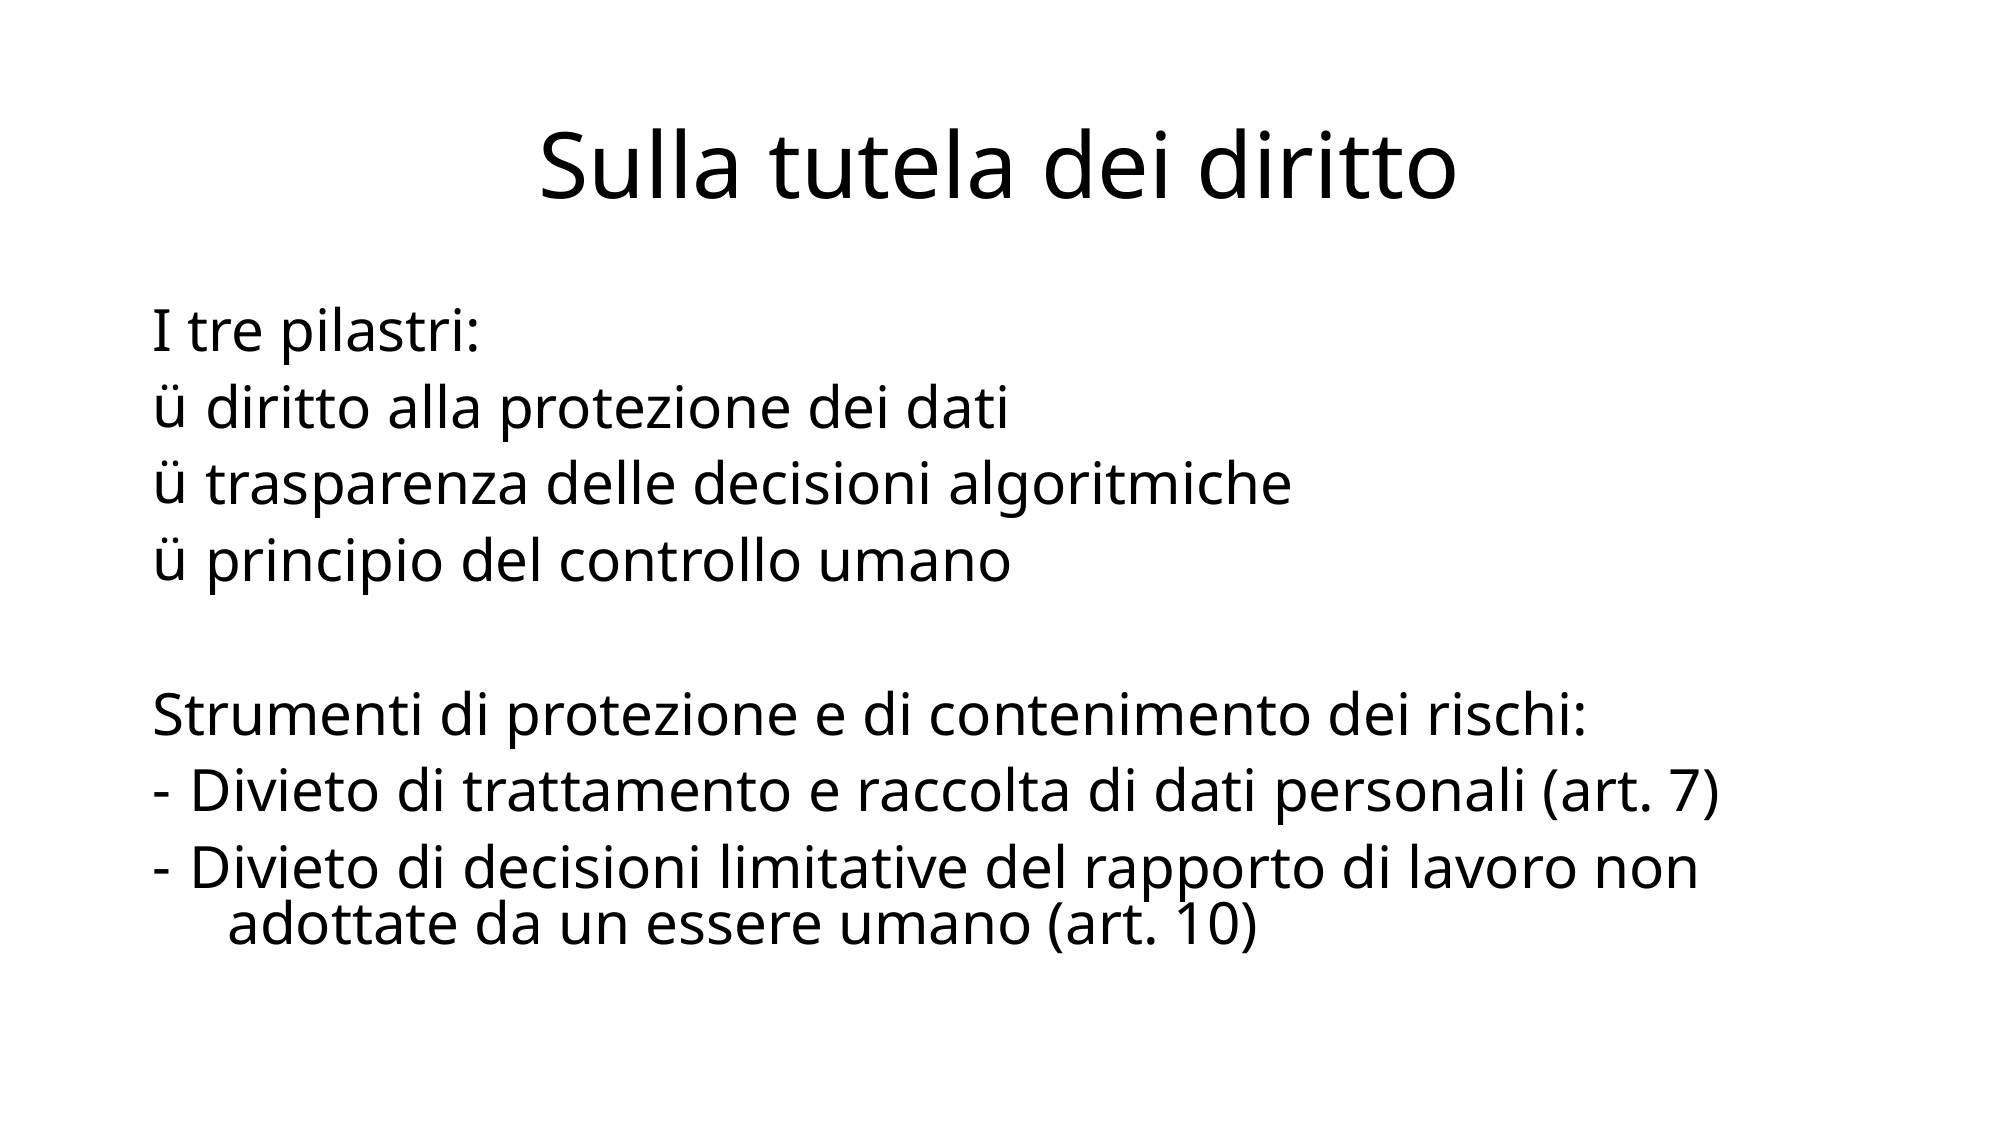

# Sulla tutela dei diritto
I tre pilastri:
 diritto alla protezione dei dati
 trasparenza delle decisioni algoritmiche
 principio del controllo umano
Strumenti di protezione e di contenimento dei rischi:
Divieto di trattamento e raccolta di dati personali (art. 7)
Divieto di decisioni limitative del rapporto di lavoro non adottate da un essere umano (art. 10)